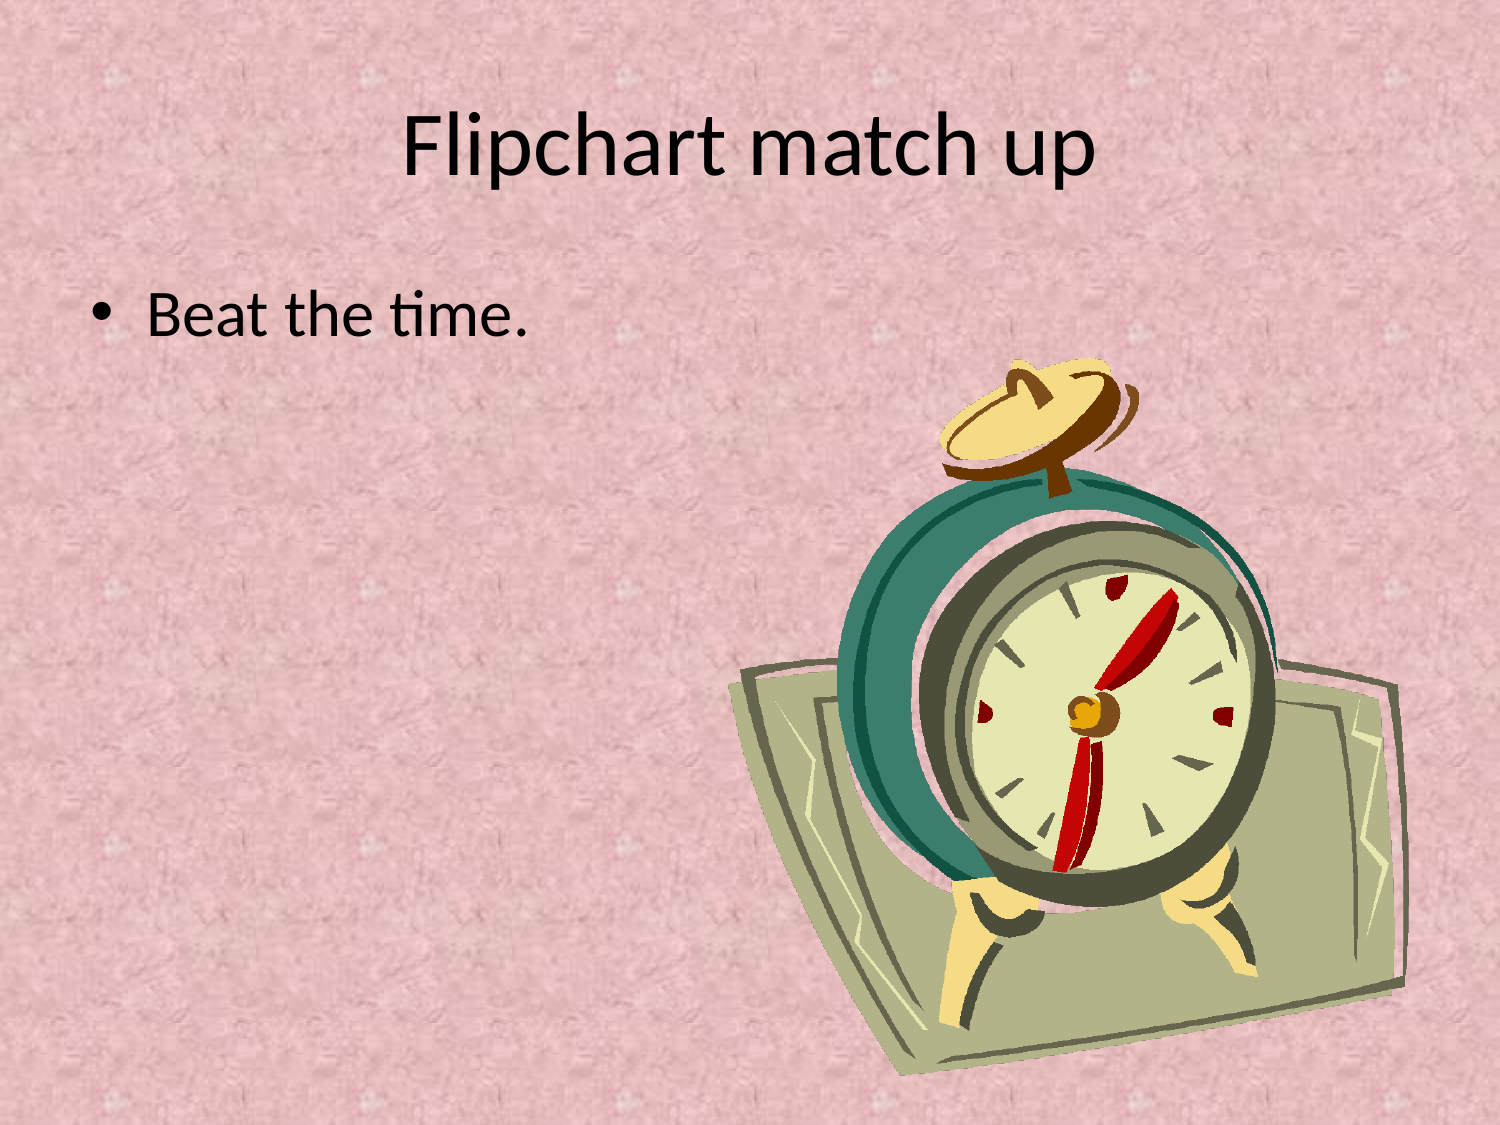

# Flipchart match up
Beat the time.